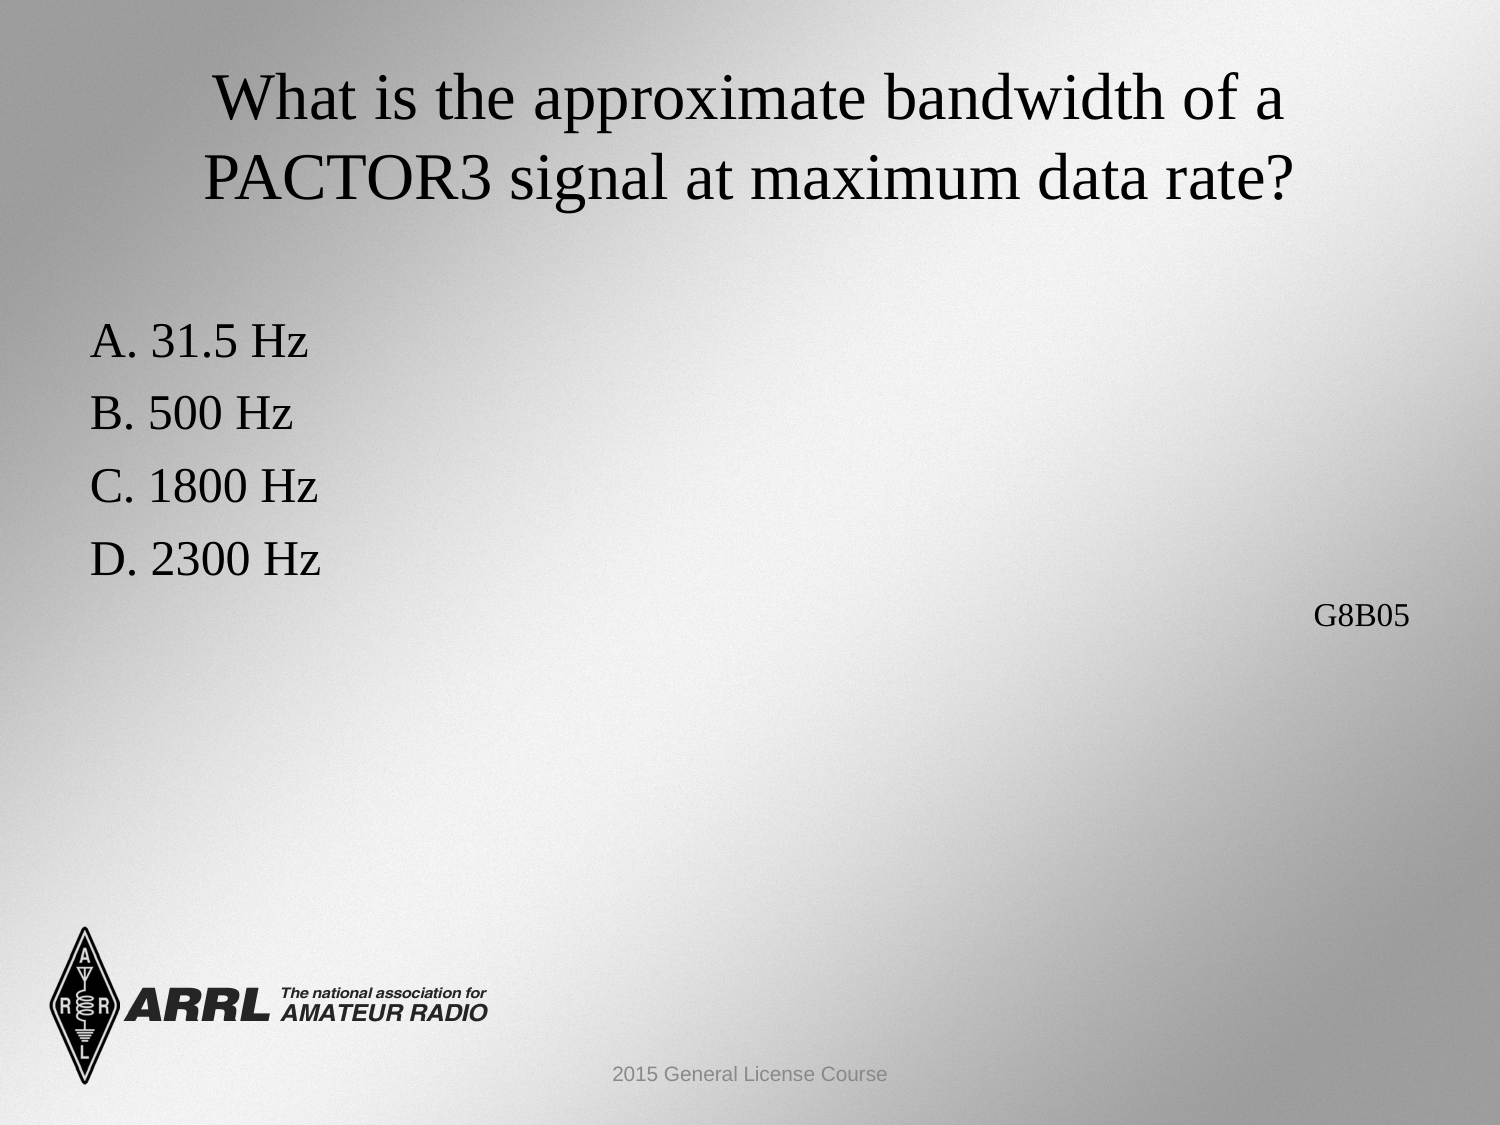

# What is the approximate bandwidth of a PACTOR3 signal at maximum data rate?
A. 31.5 Hz
B. 500 Hz
C. 1800 Hz
D. 2300 Hz
 G8B05
2015 General License Course